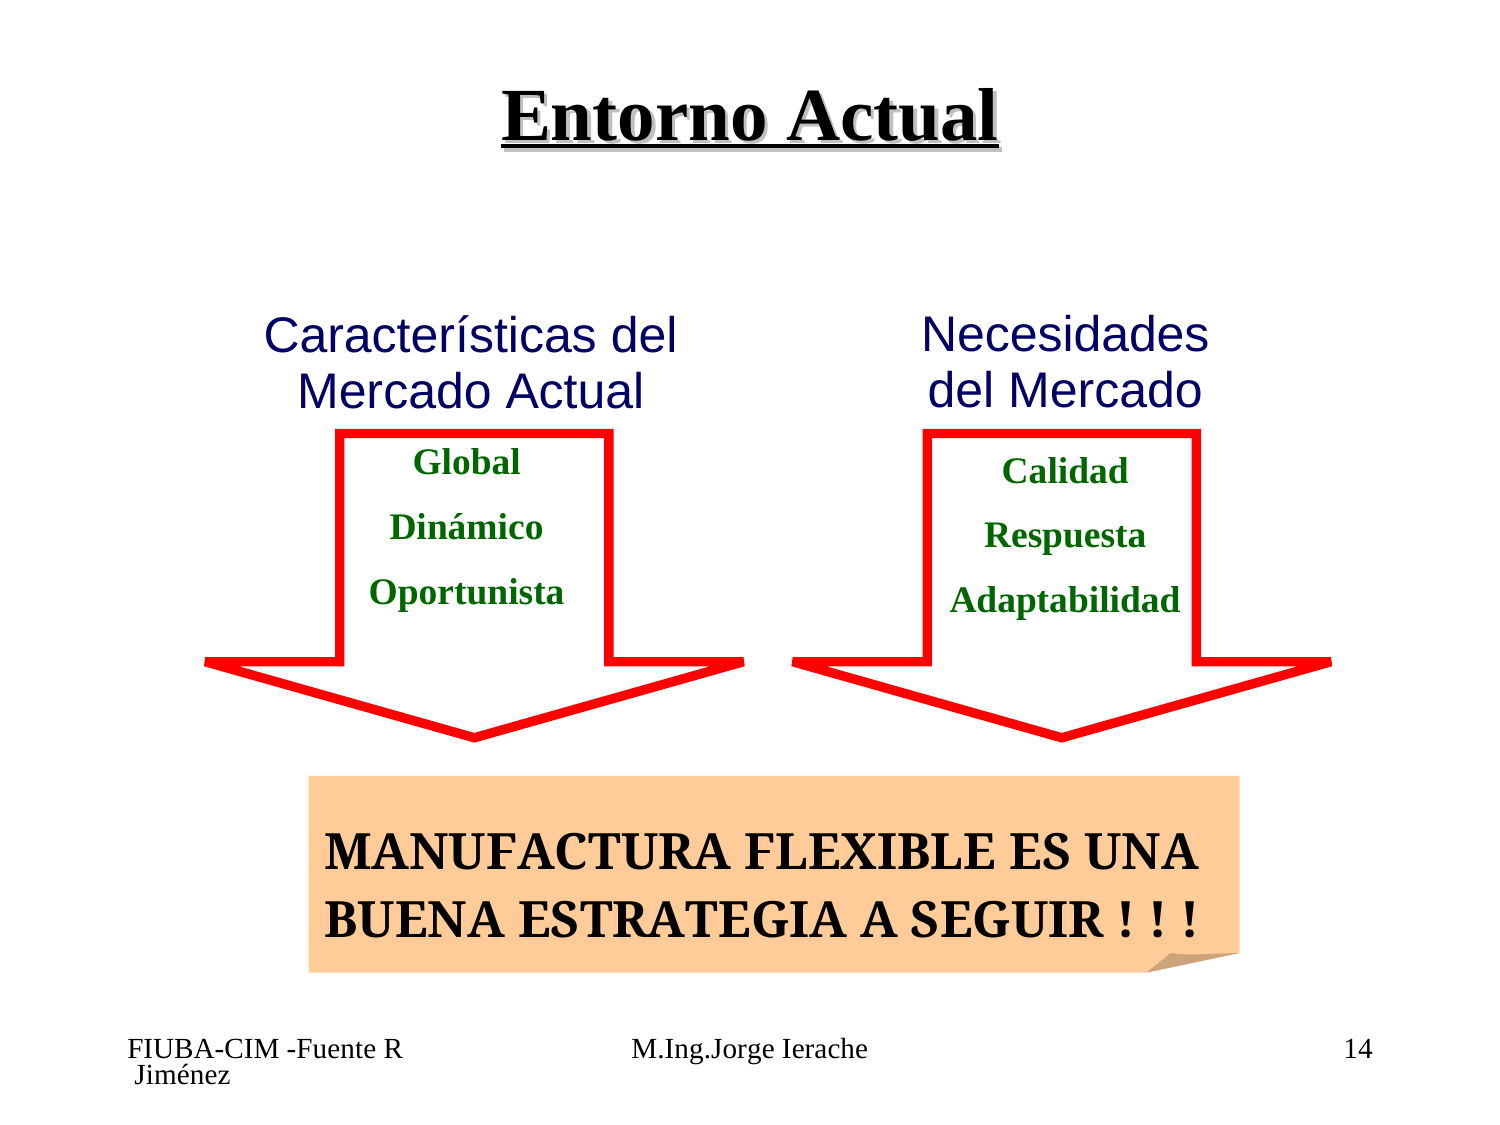

Entorno Actual
Necesidades del Mercado
Características del Mercado Actual
Global
Dinámico
Oportunista
Calidad
Respuesta
Adaptabilidad
MANUFACTURA FLEXIBLE ES UNA
BUENA ESTRATEGIA A SEGUIR ! ! !
FIUBA-CIM -Fuente R Jiménez
M.Ing.Jorge Ierache
14